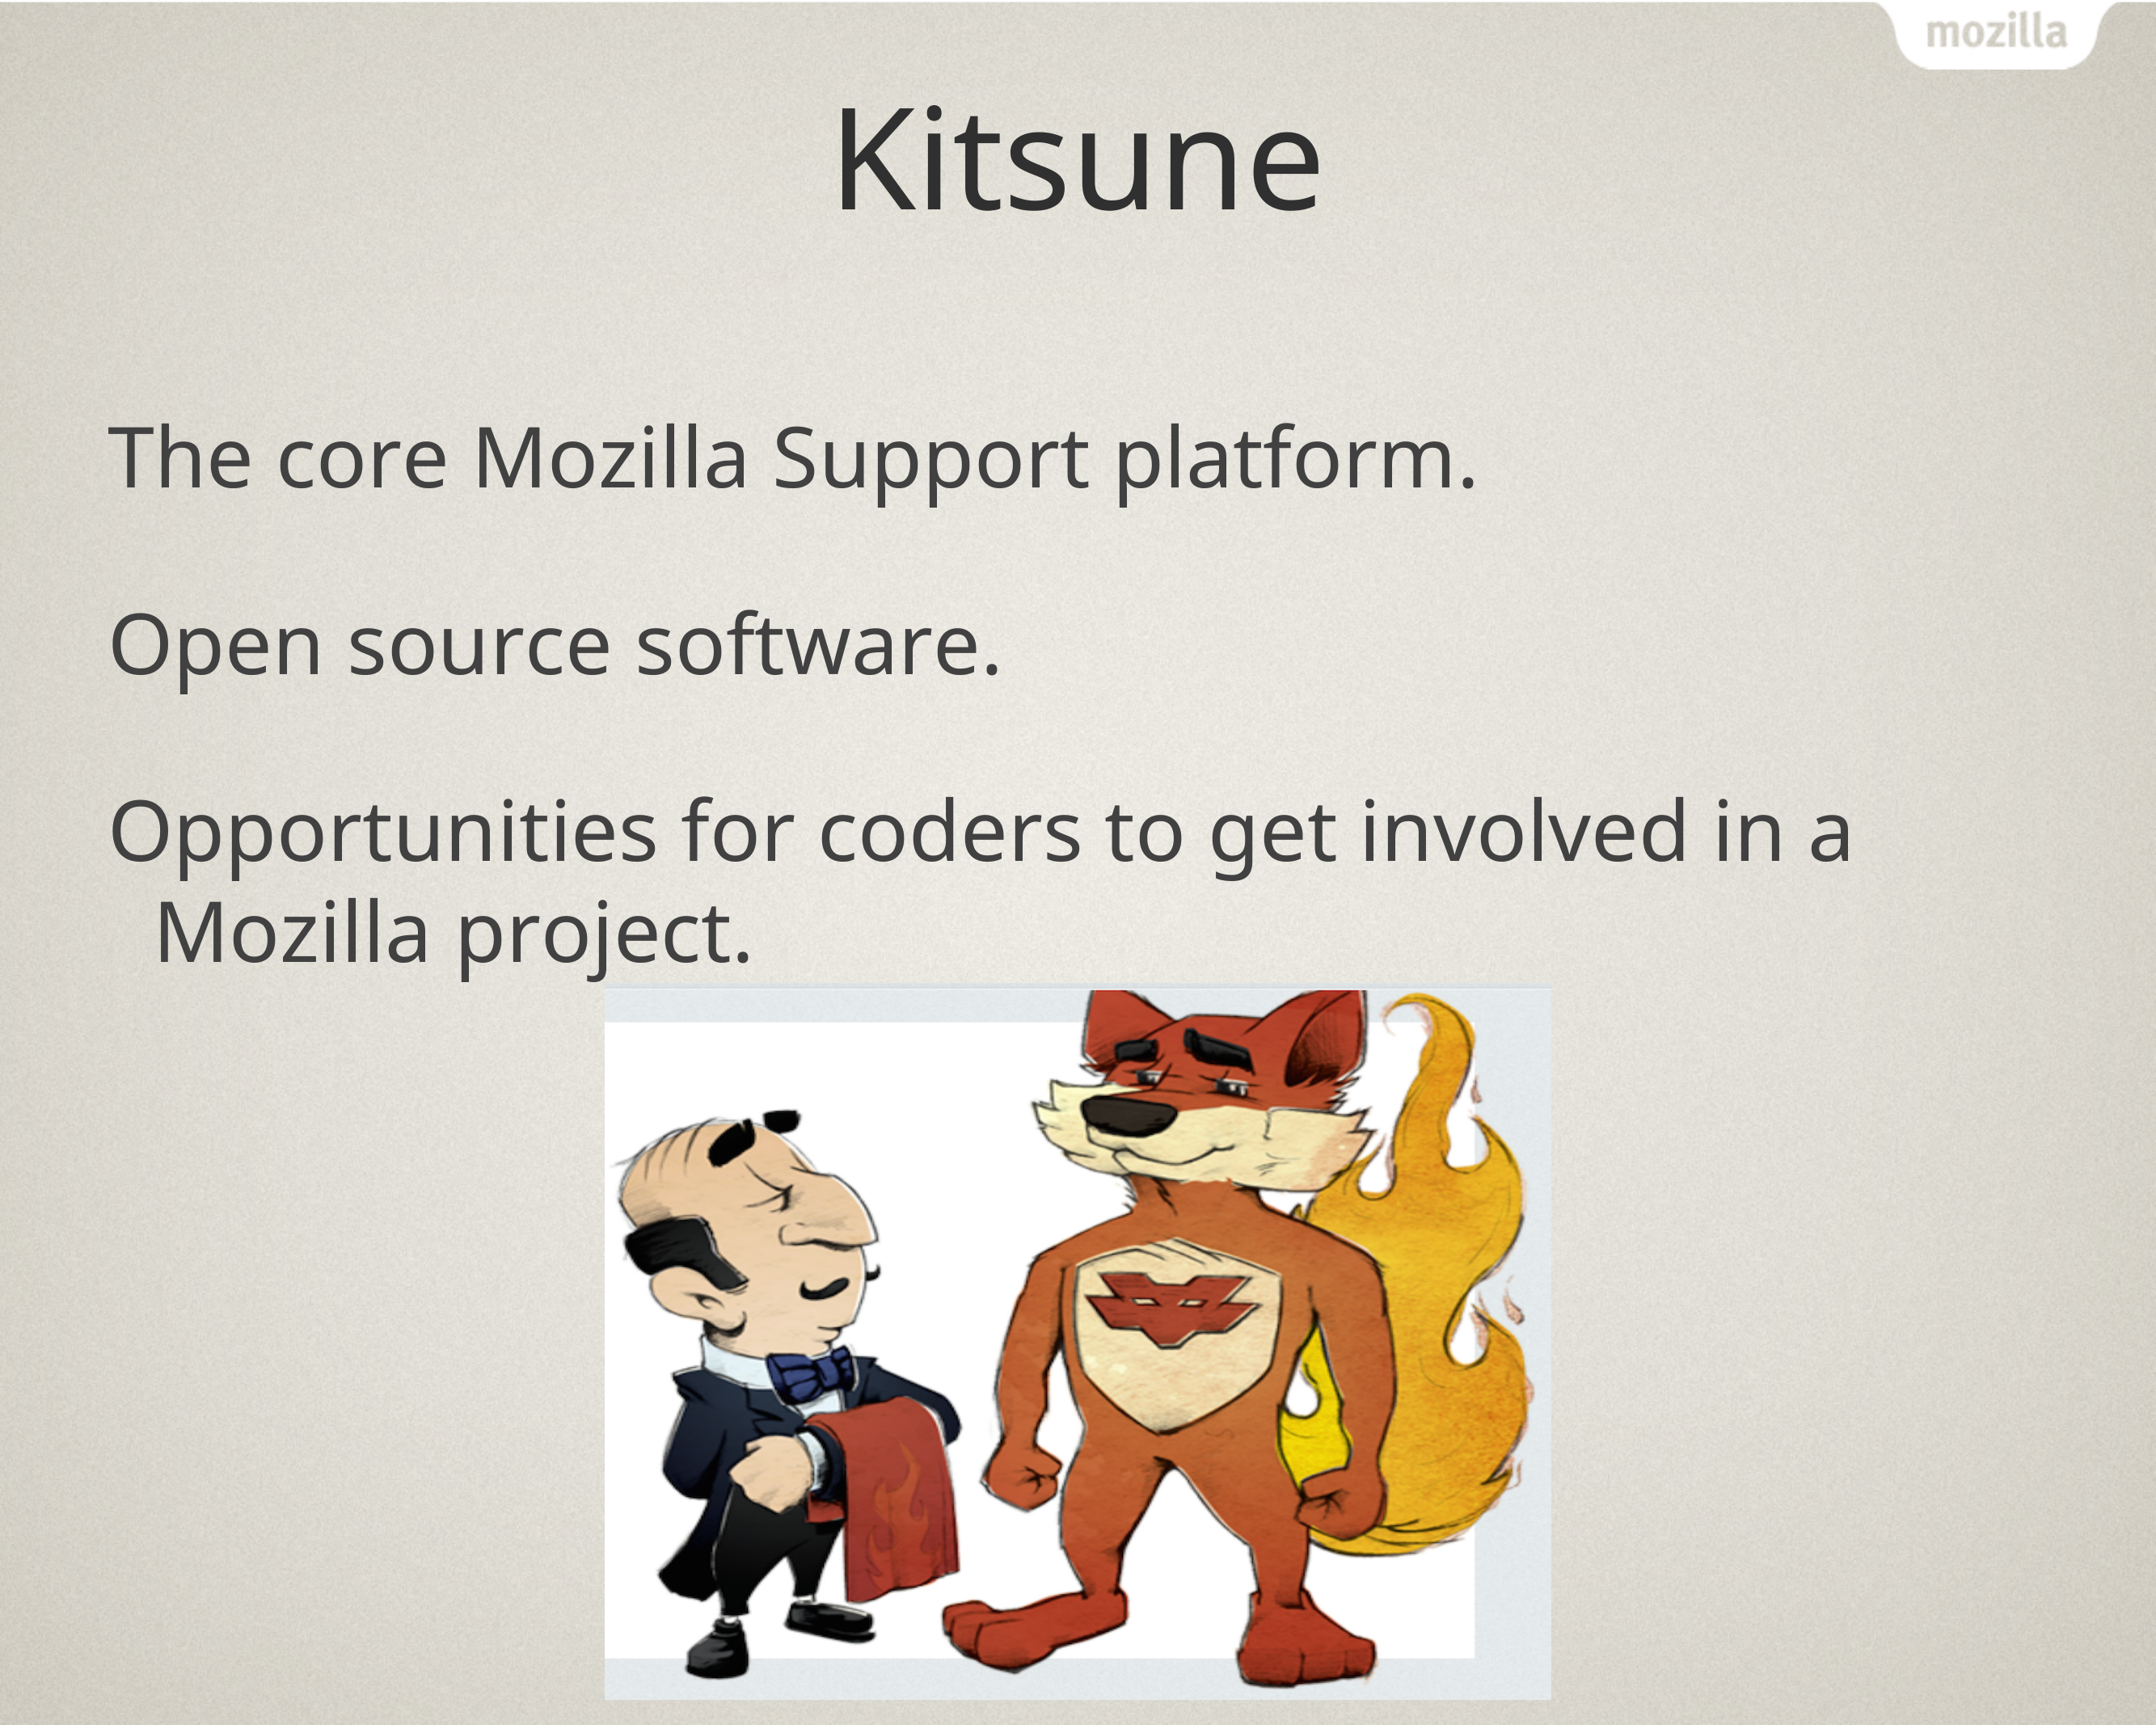

# Kitsune
The core Mozilla Support platform.
Open source software.
Opportunities for coders to get involved in a Mozilla project.